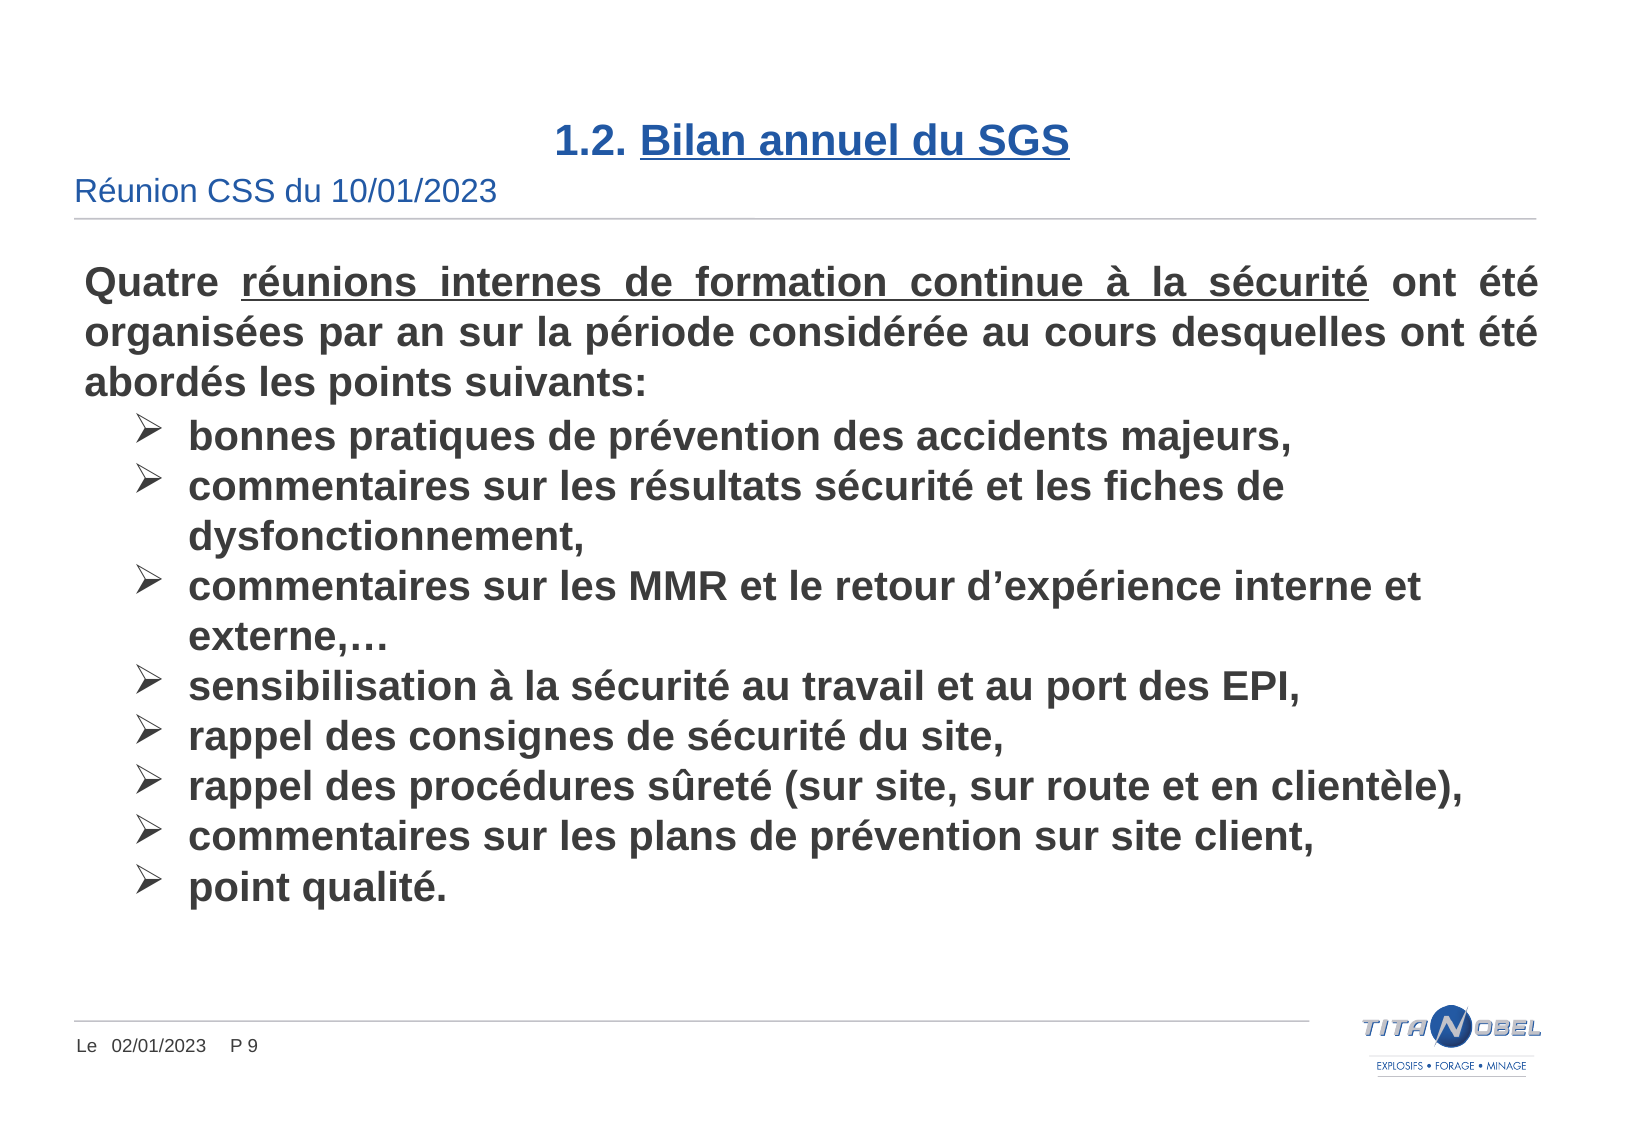

1.2. Bilan annuel du SGS
Réunion CSS du 10/01/2023
Quatre réunions internes de formation continue à la sécurité ont été organisées par an sur la période considérée au cours desquelles ont été abordés les points suivants:
bonnes pratiques de prévention des accidents majeurs,
commentaires sur les résultats sécurité et les fiches de dysfonctionnement,
commentaires sur les MMR et le retour d’expérience interne et externe,…
sensibilisation à la sécurité au travail et au port des EPI,
rappel des consignes de sécurité du site,
rappel des procédures sûreté (sur site, sur route et en clientèle),
commentaires sur les plans de prévention sur site client,
point qualité.
#
02/01/2023